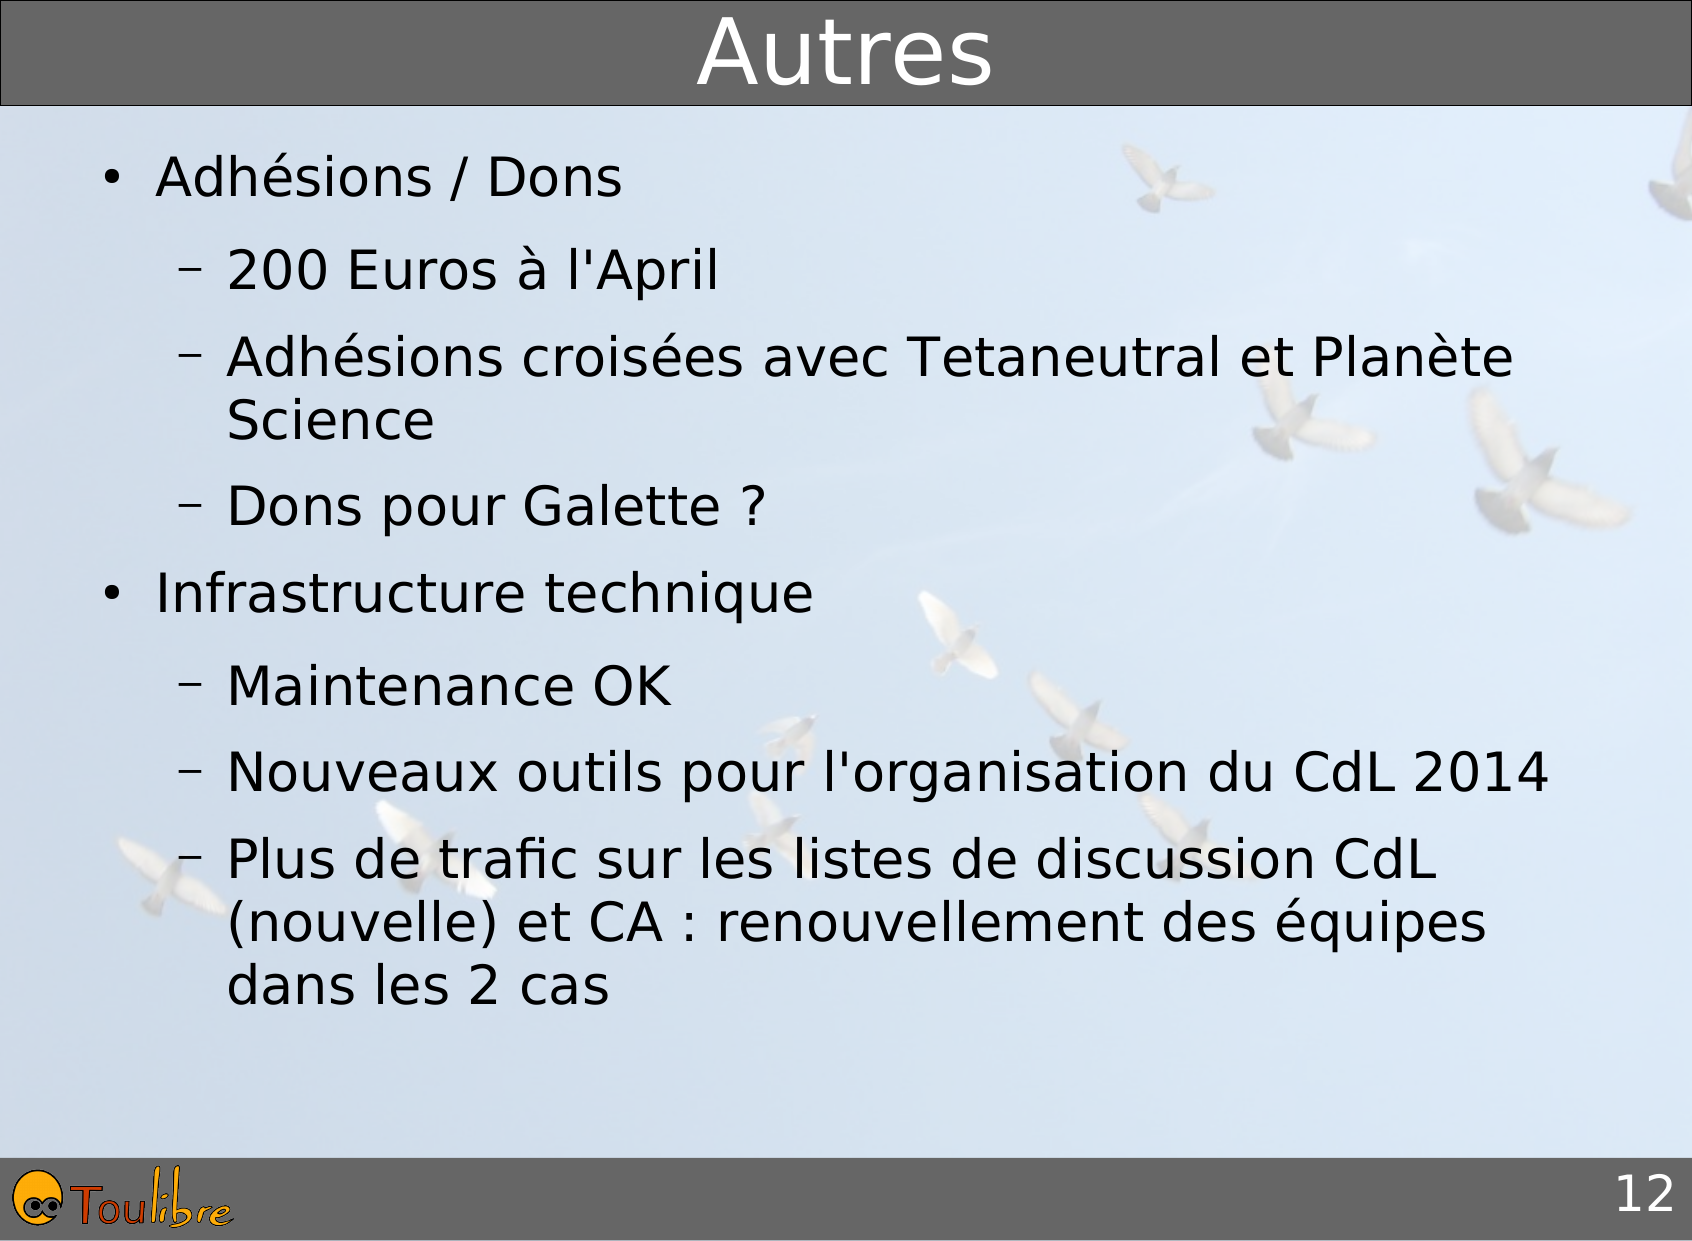

# Autres
Adhésions / Dons
200 Euros à l'April
Adhésions croisées avec Tetaneutral et Planète Science
Dons pour Galette ?
Infrastructure technique
Maintenance OK
Nouveaux outils pour l'organisation du CdL 2014
Plus de trafic sur les listes de discussion CdL (nouvelle) et CA : renouvellement des équipes dans les 2 cas